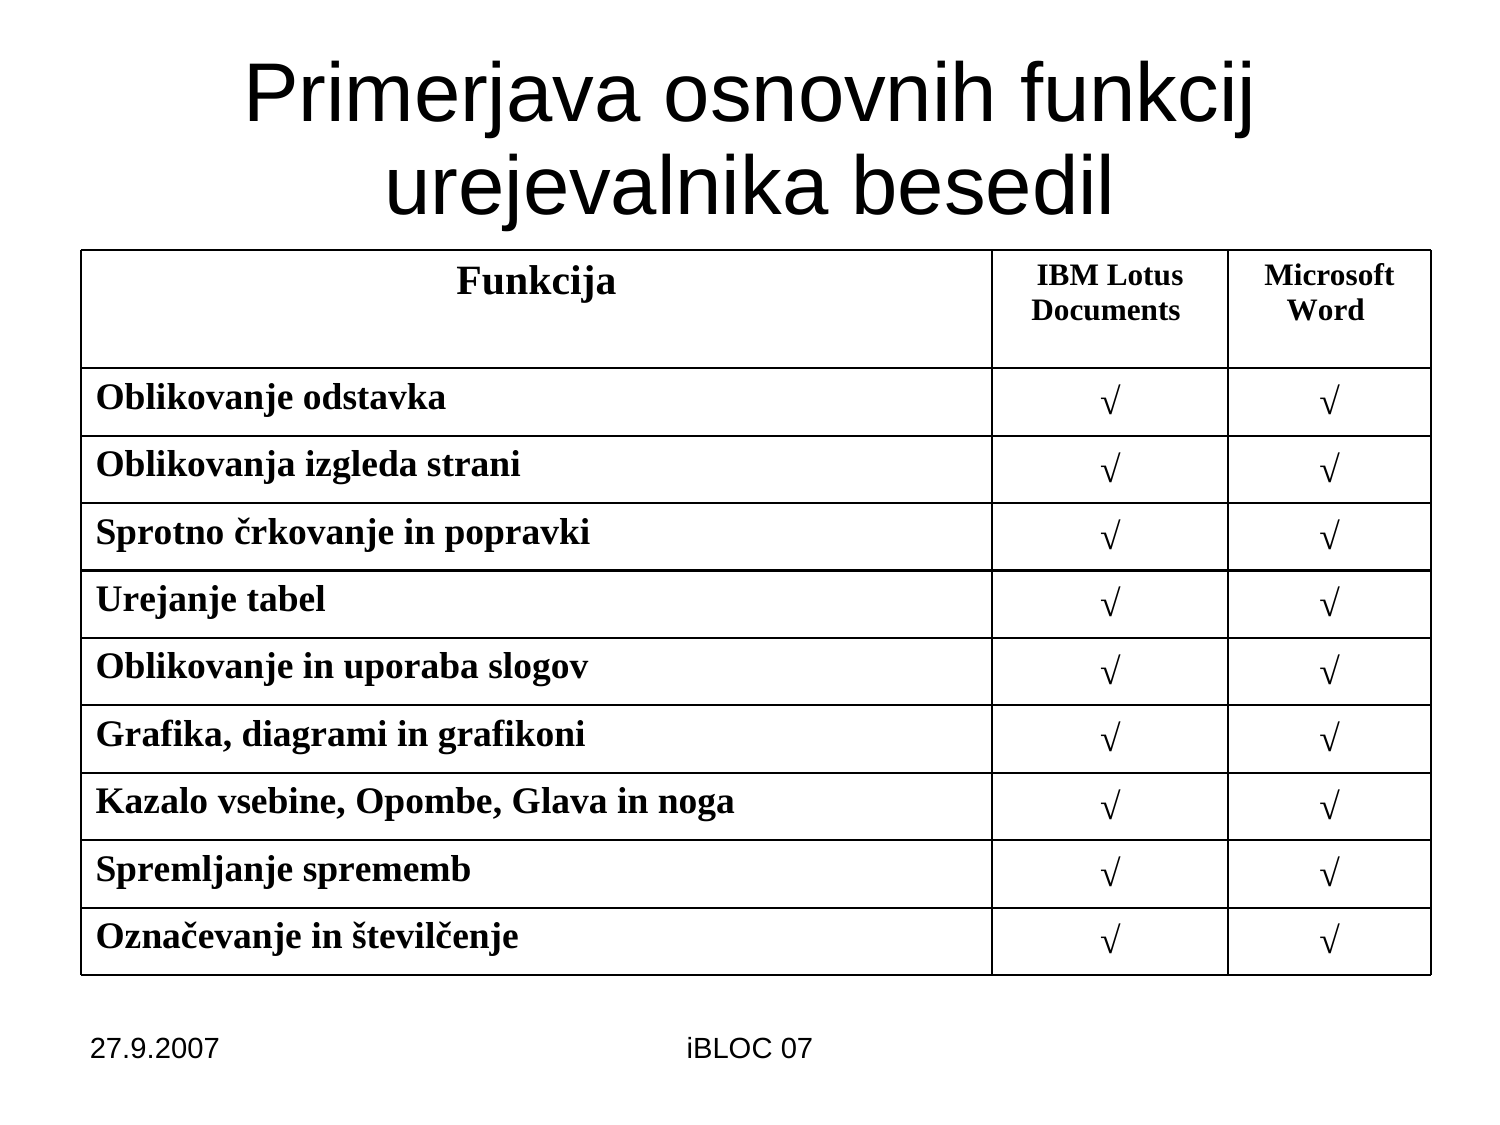

# Primerjava osnovnih funkcij urejevalnika besedil
Funkcija
IBM Lotus Documents
Microsoft Word
Oblikovanje odstavka
√
√
Oblikovanja izgleda strani
√
√
Sprotno črkovanje in popravki
√
√
Urejanje tabel
√
√
Oblikovanje in uporaba slogov
√
√
Grafika, diagrami in grafikoni
√
√
Kazalo vsebine, Opombe, Glava in noga
√
√
Spremljanje sprememb
√
√
Označevanje in številčenje
√
√